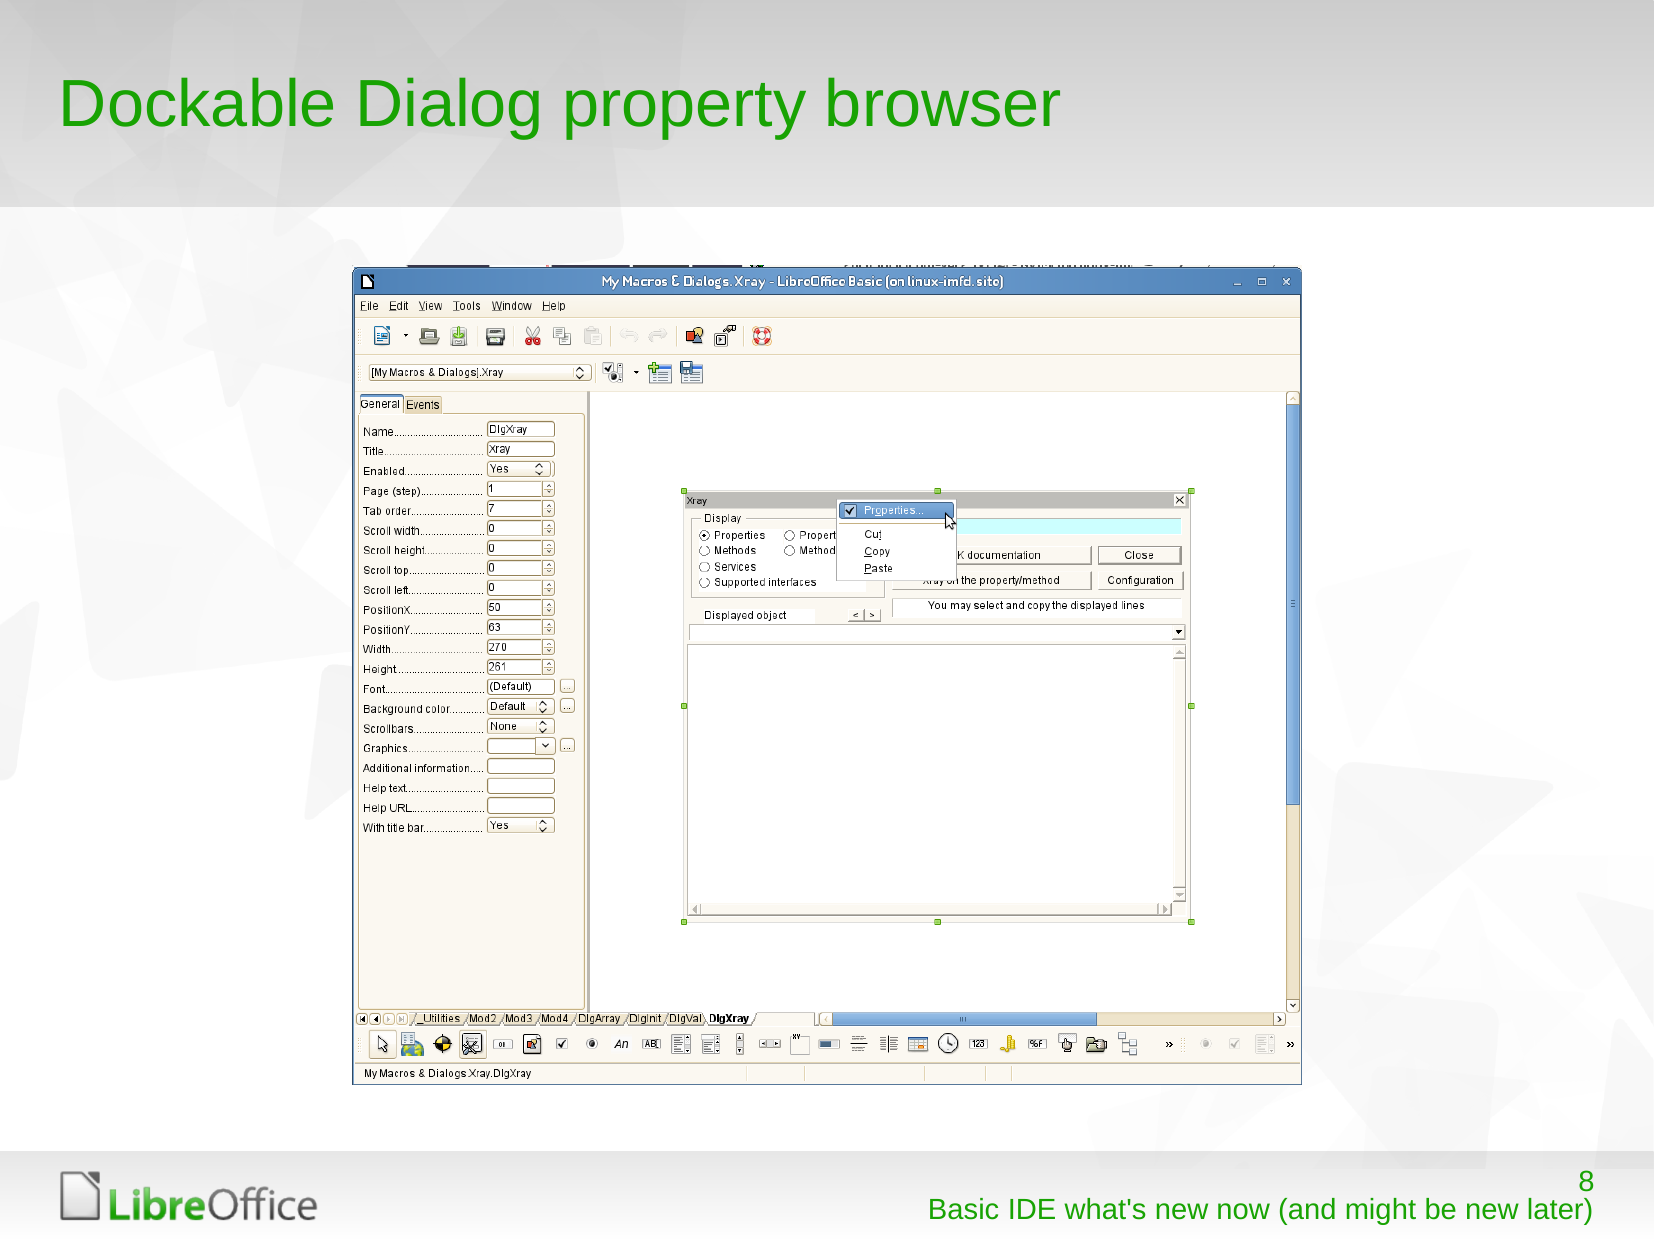

# Dockable Dialog property browser
8
Basic IDE what's new now (and might be new later)